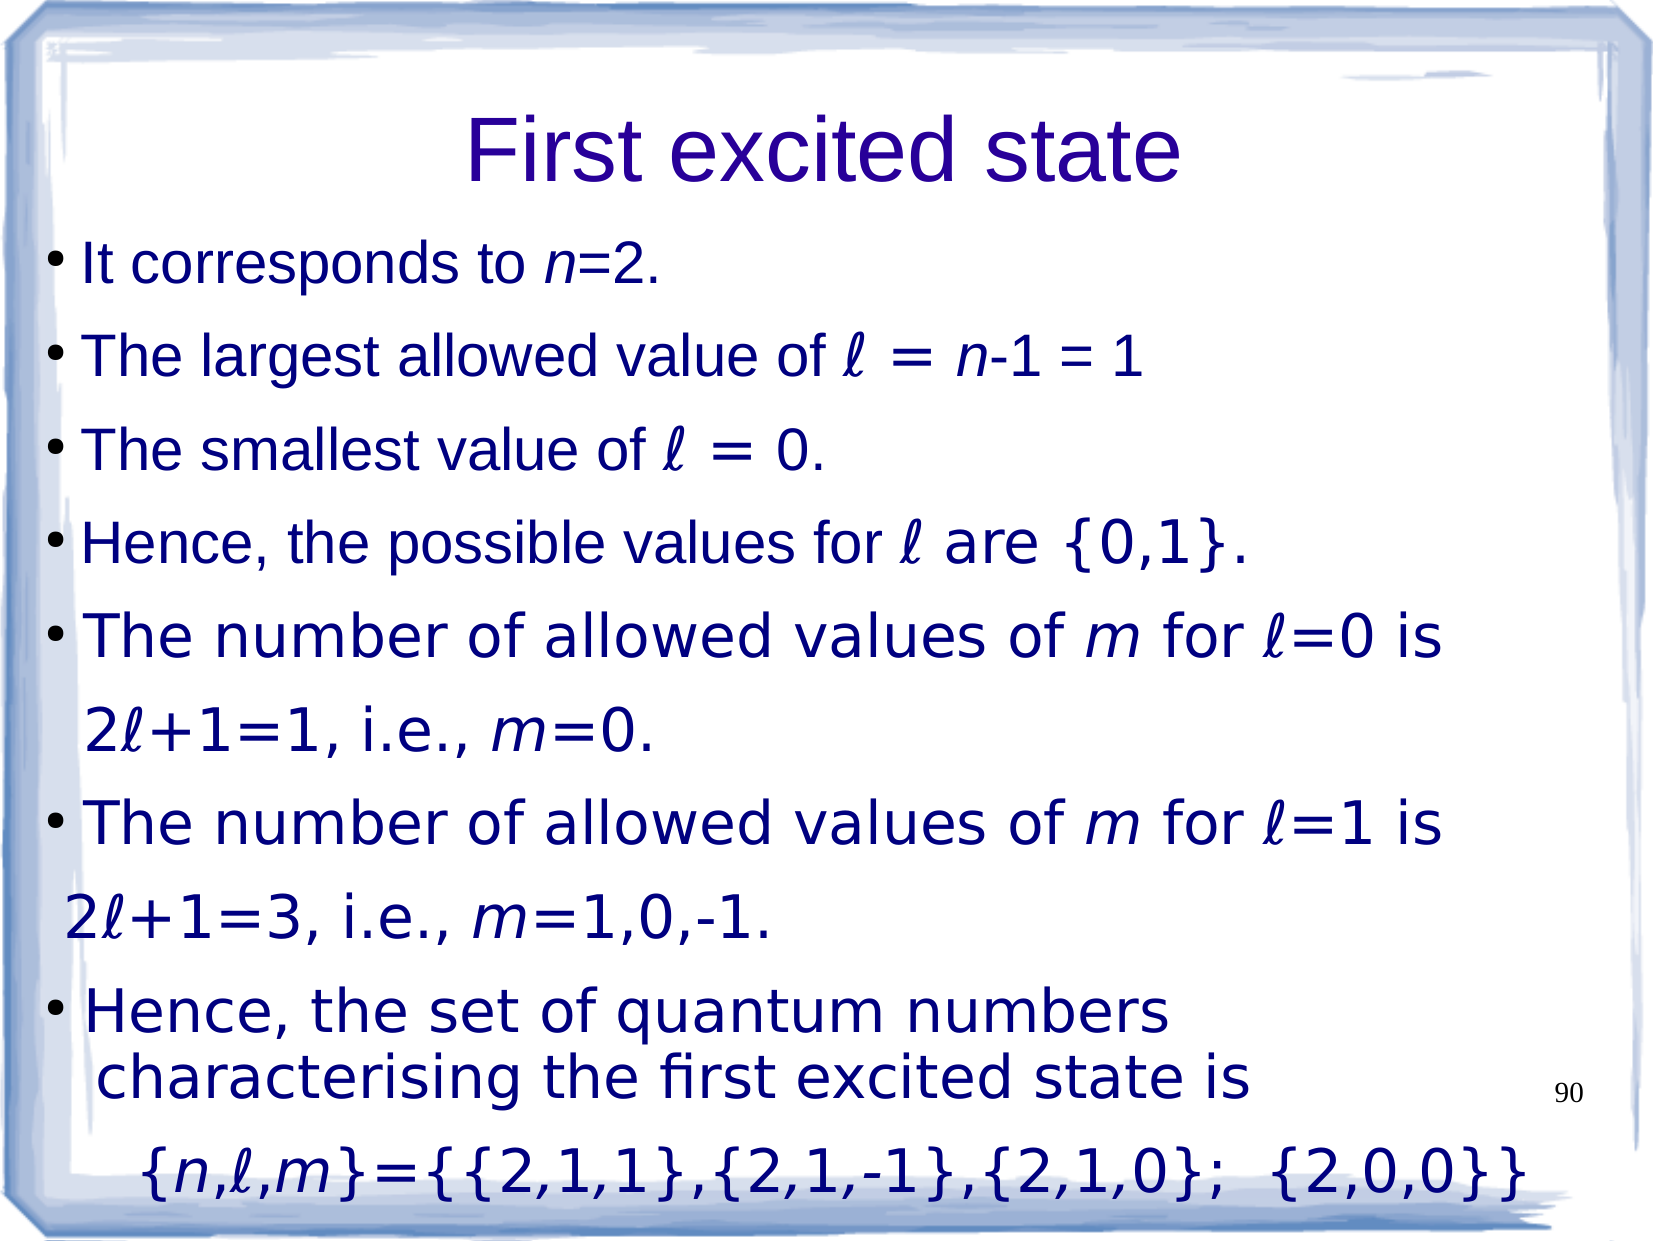

# First excited state
 It corresponds to n=2.
 The largest allowed value of ℓ = n-1 = 1
 The smallest value of ℓ = 0.
 Hence, the possible values for ℓ are {0,1}.
 The number of allowed values of m for ℓ=0 is
 2ℓ+1=1, i.e., m=0.
 The number of allowed values of m for ℓ=1 is
 2ℓ+1=3, i.e., m=1,0,-1.
 Hence, the set of quantum numbers characterising the first excited state is
{n,ℓ,m}={{2,1,1},{2,1,-1},{2,1,0}; {2,0,0}}
90